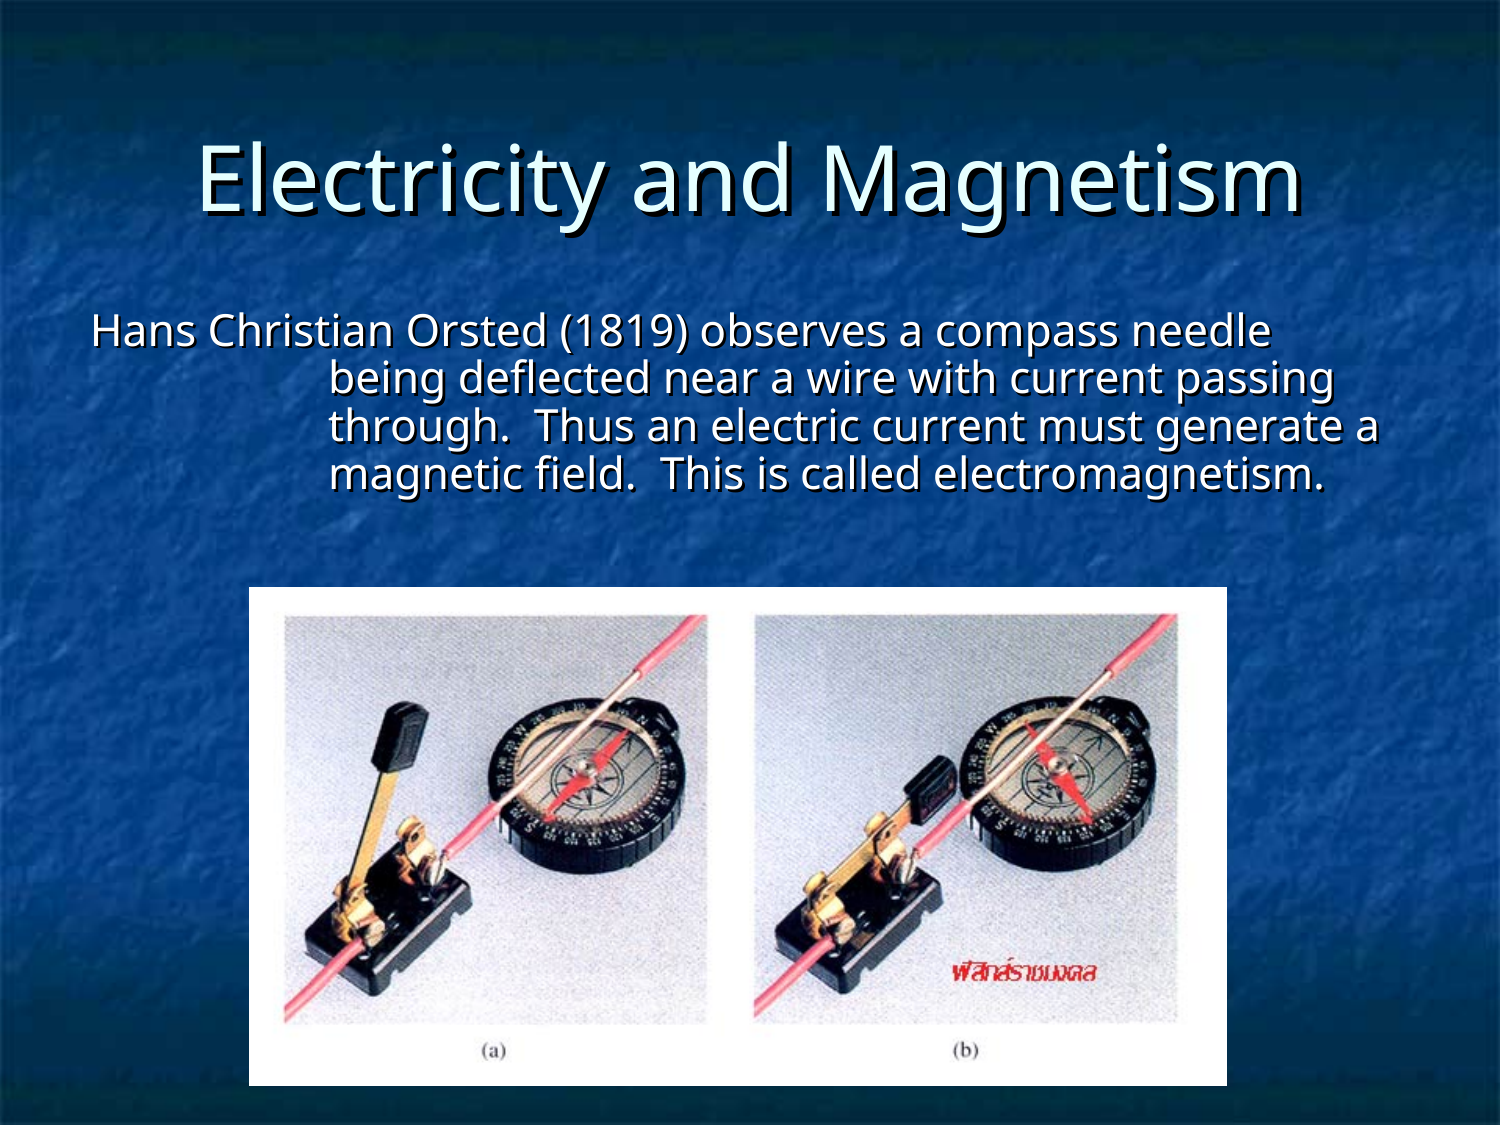

# Electricity and Magnetism
Hans Christian Orsted (1819) observes a compass needle being deflected near a wire with current passing through. Thus an electric current must generate a magnetic field. This is called electromagnetism.